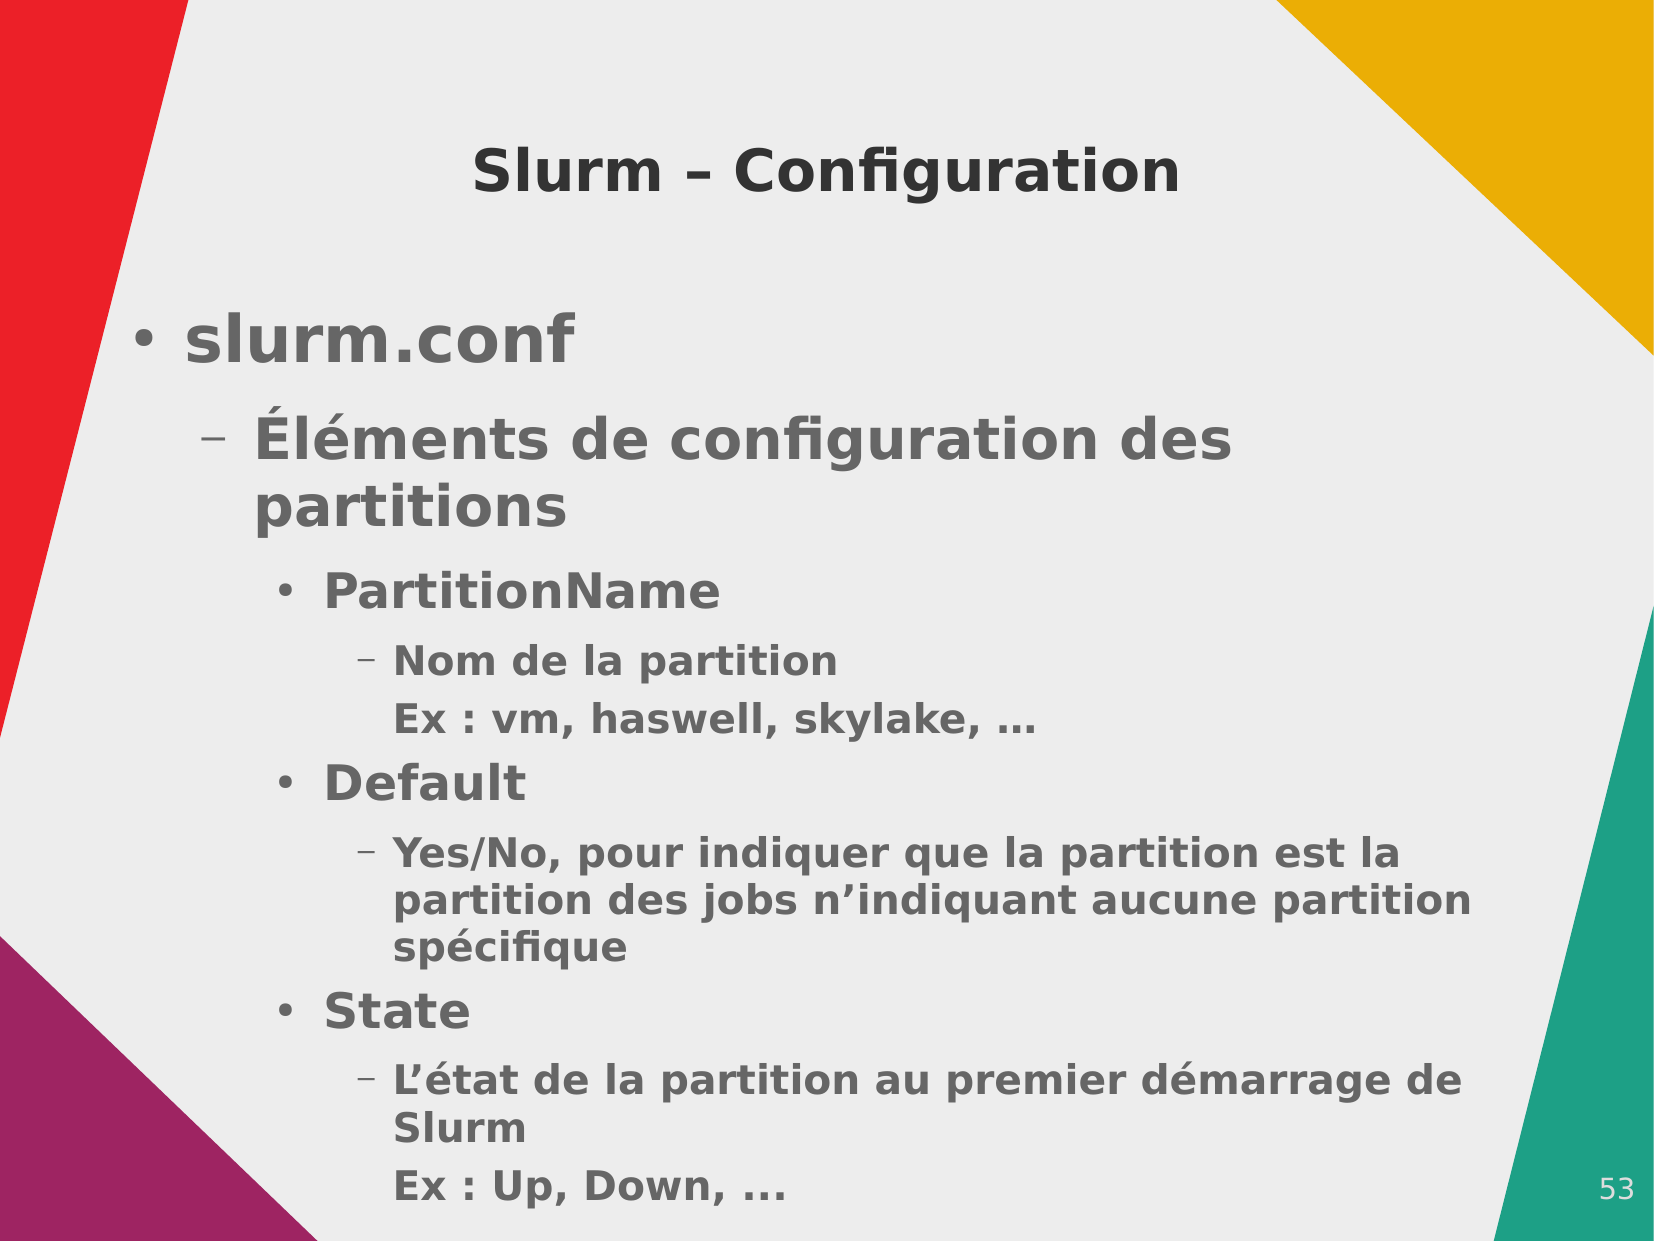

# Slurm – Configuration
slurm.conf
Éléments de configuration des partitions
PartitionName
Nom de la partition
Ex : vm, haswell, skylake, …
Default
Yes/No, pour indiquer que la partition est la partition des jobs n’indiquant aucune partition spécifique
State
L’état de la partition au premier démarrage de Slurm
Ex : Up, Down, ...
53